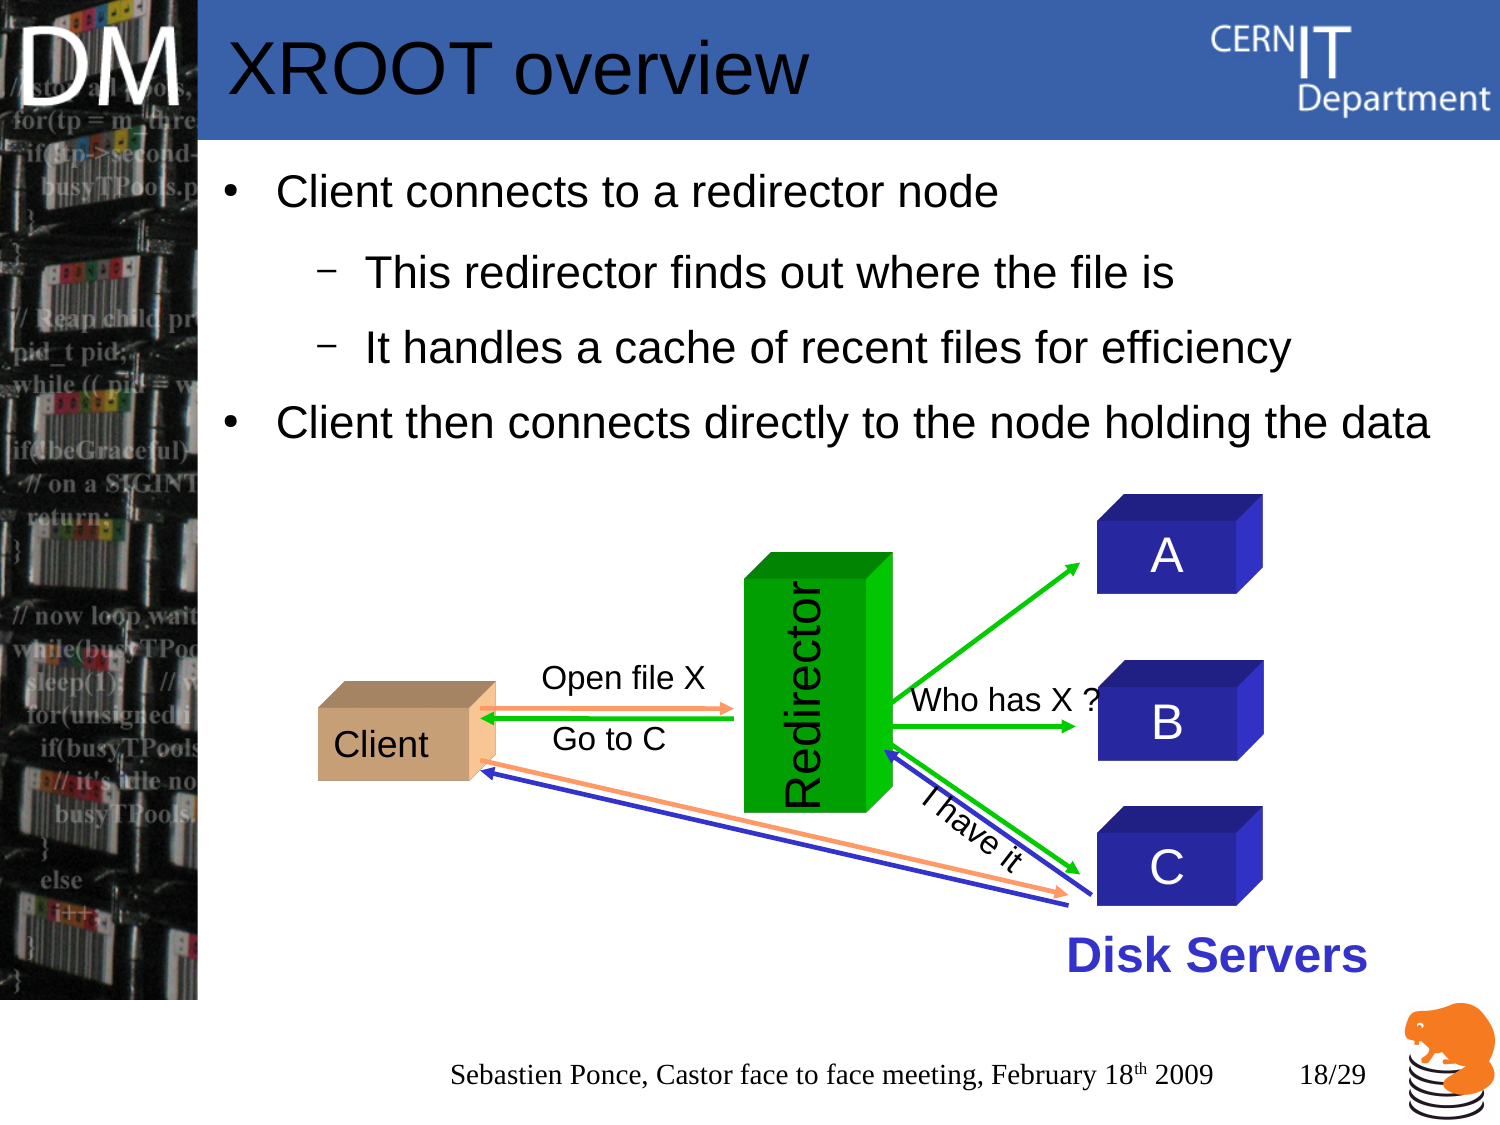

XROOT overview
# Client connects to a redirector node
This redirector finds out where the file is
It handles a cache of recent files for efficiency
Client then connects directly to the node holding the data
A
Redirector
Open file X
Who has X ?
B
Client
Go to C
I have it
C
Disk Servers